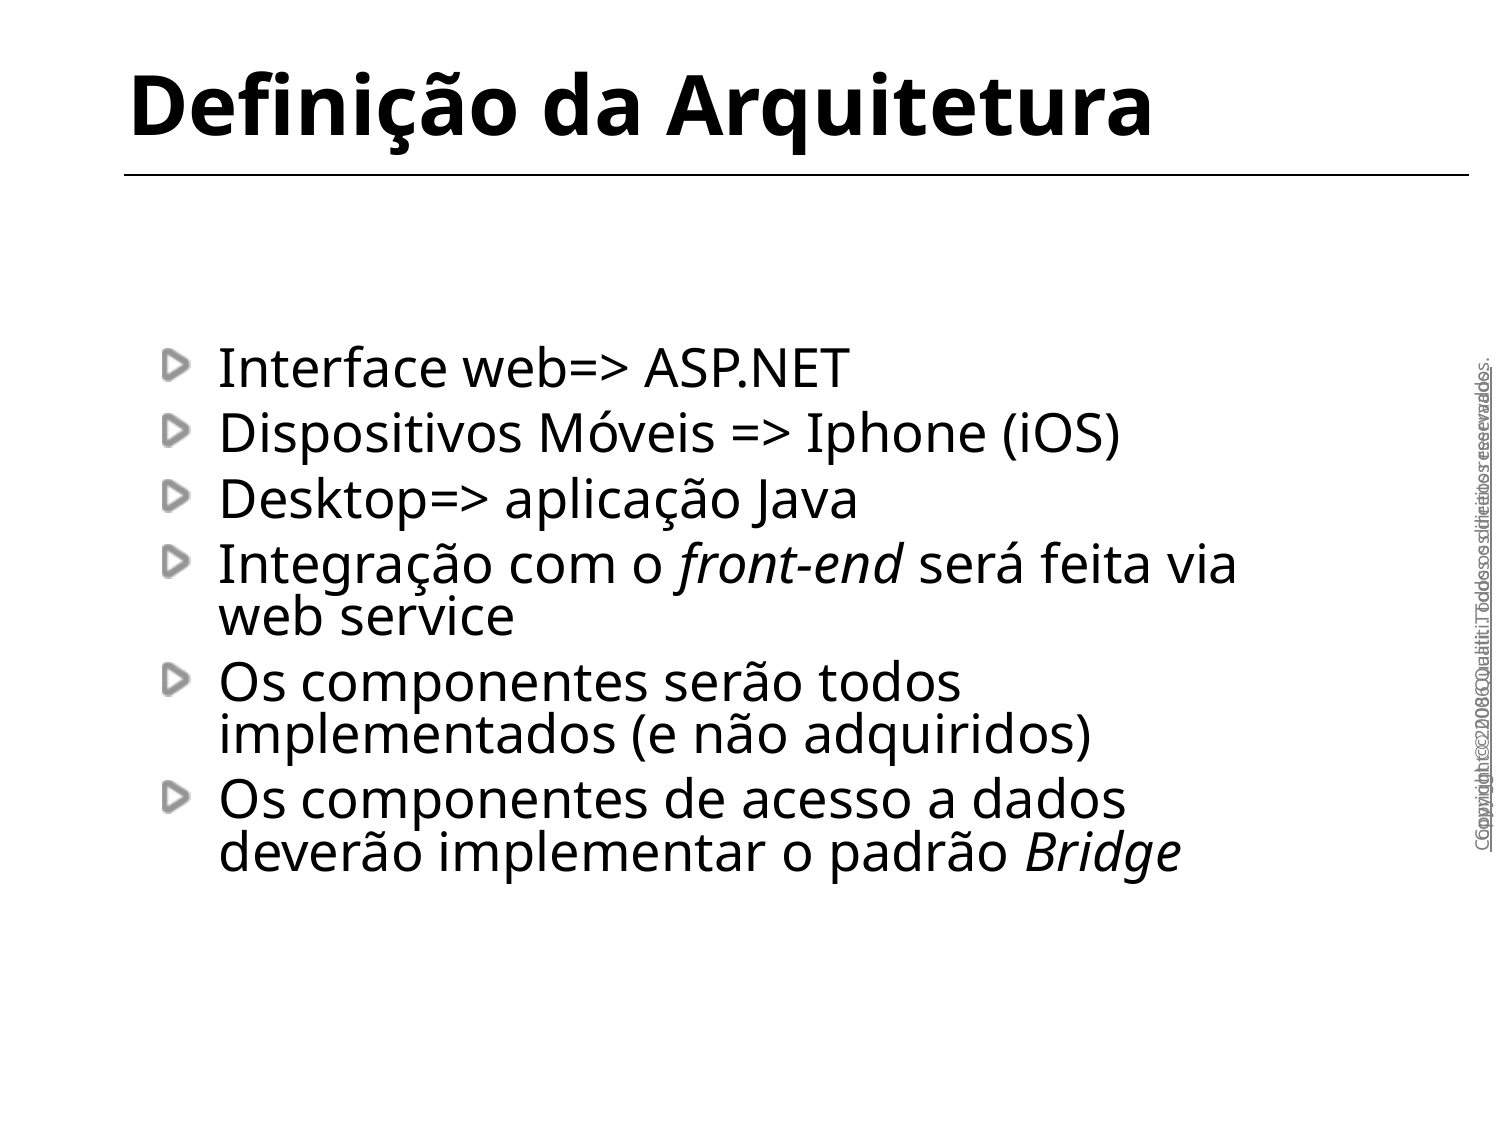

# Definição da Arquitetura
Interface web=> ASP.NET
Dispositivos Móveis => Iphone (iOS)
Desktop=> aplicação Java
Integração com o front-end será feita via web service
Os componentes serão todos implementados (e não adquiridos)
Os componentes de acesso a dados deverão implementar o padrão Bridge